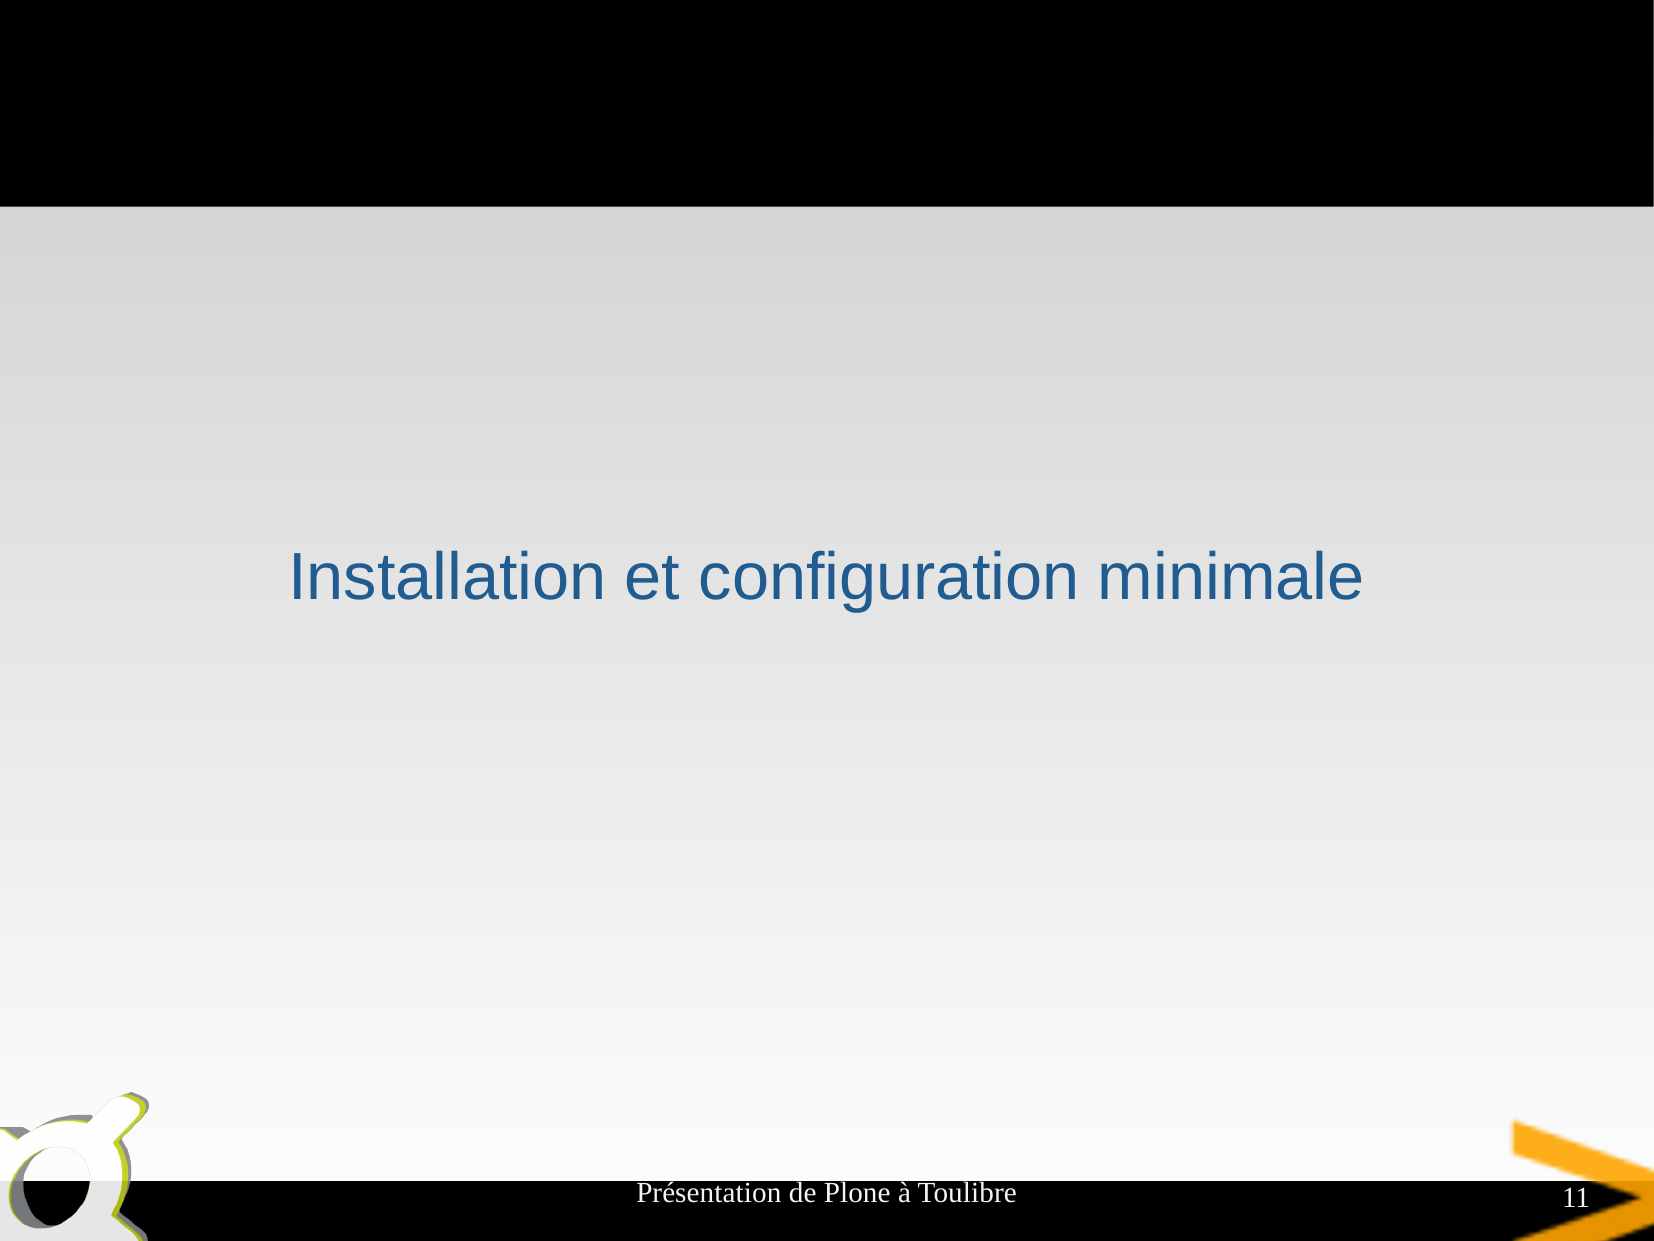

# Installation et configuration minimale
Présentation de Plone à Toulibre
11